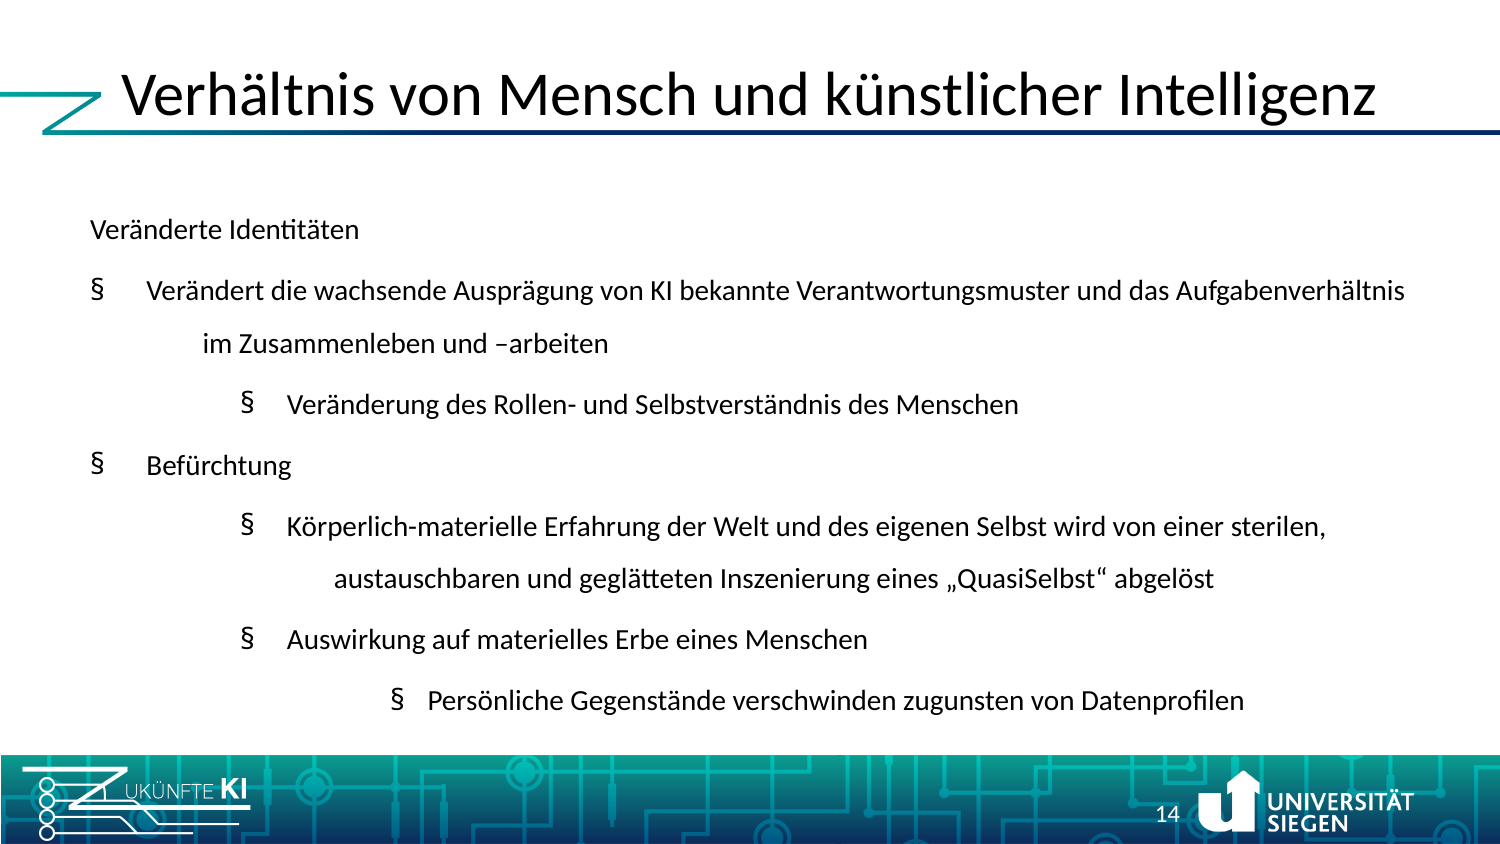

# Verhältnis von Mensch und künstlicher Intelligenz
Veränderte Identitäten
Verändert die wachsende Ausprägung von KI bekannte Verantwortungsmuster und das Aufgabenverhältnis im Zusammenleben und –arbeiten
Veränderung des Rollen- und Selbstverständnis des Menschen
Befürchtung
Körperlich-materielle Erfahrung der Welt und des eigenen Selbst wird von einer sterilen, austauschbaren und geglätteten Inszenierung eines „QuasiSelbst“ abgelöst
Auswirkung auf materielles Erbe eines Menschen
Persönliche Gegenstände verschwinden zugunsten von Datenprofilen